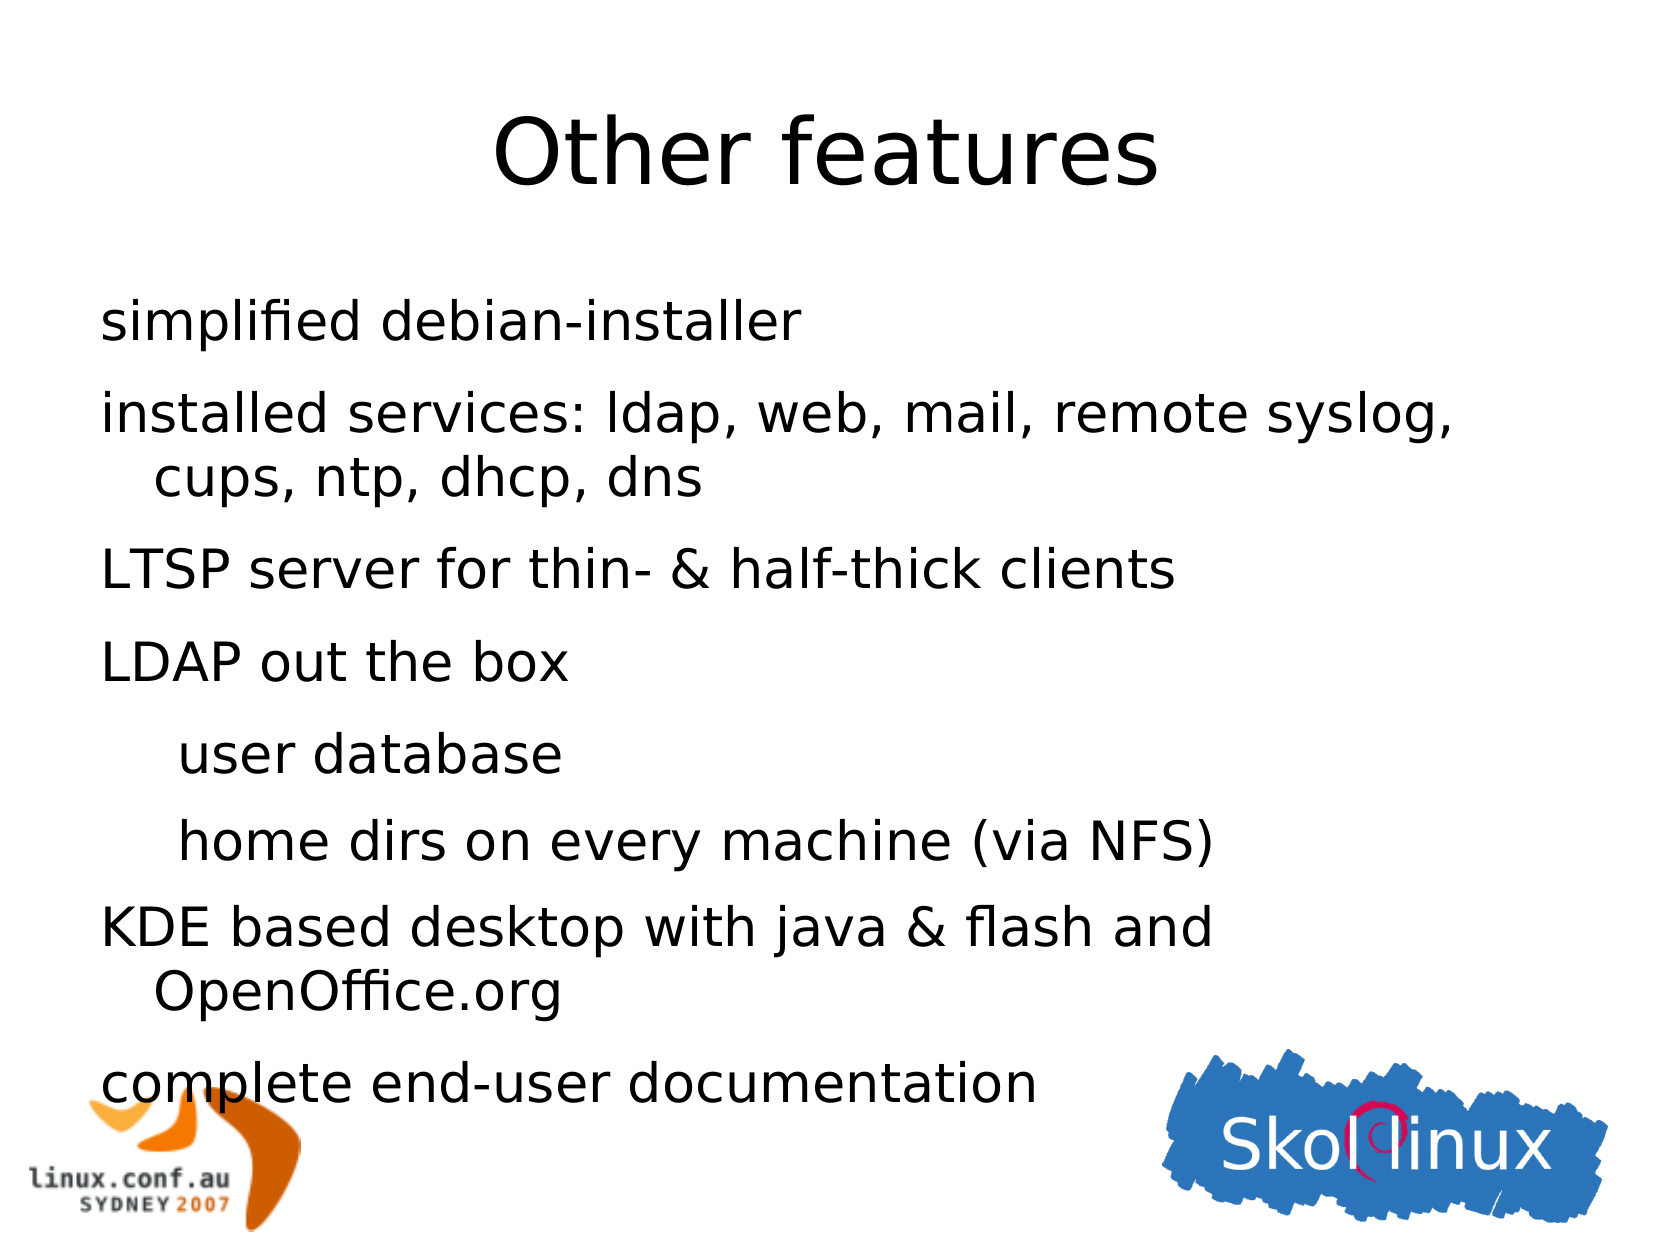

# Other features
simplified debian-installer
installed services: ldap, web, mail, remote syslog, cups, ntp, dhcp, dns
LTSP server for thin- & half-thick clients
LDAP out the box
user database
home dirs on every machine (via NFS)
KDE based desktop with java & flash and OpenOffice.org
complete end-user documentation